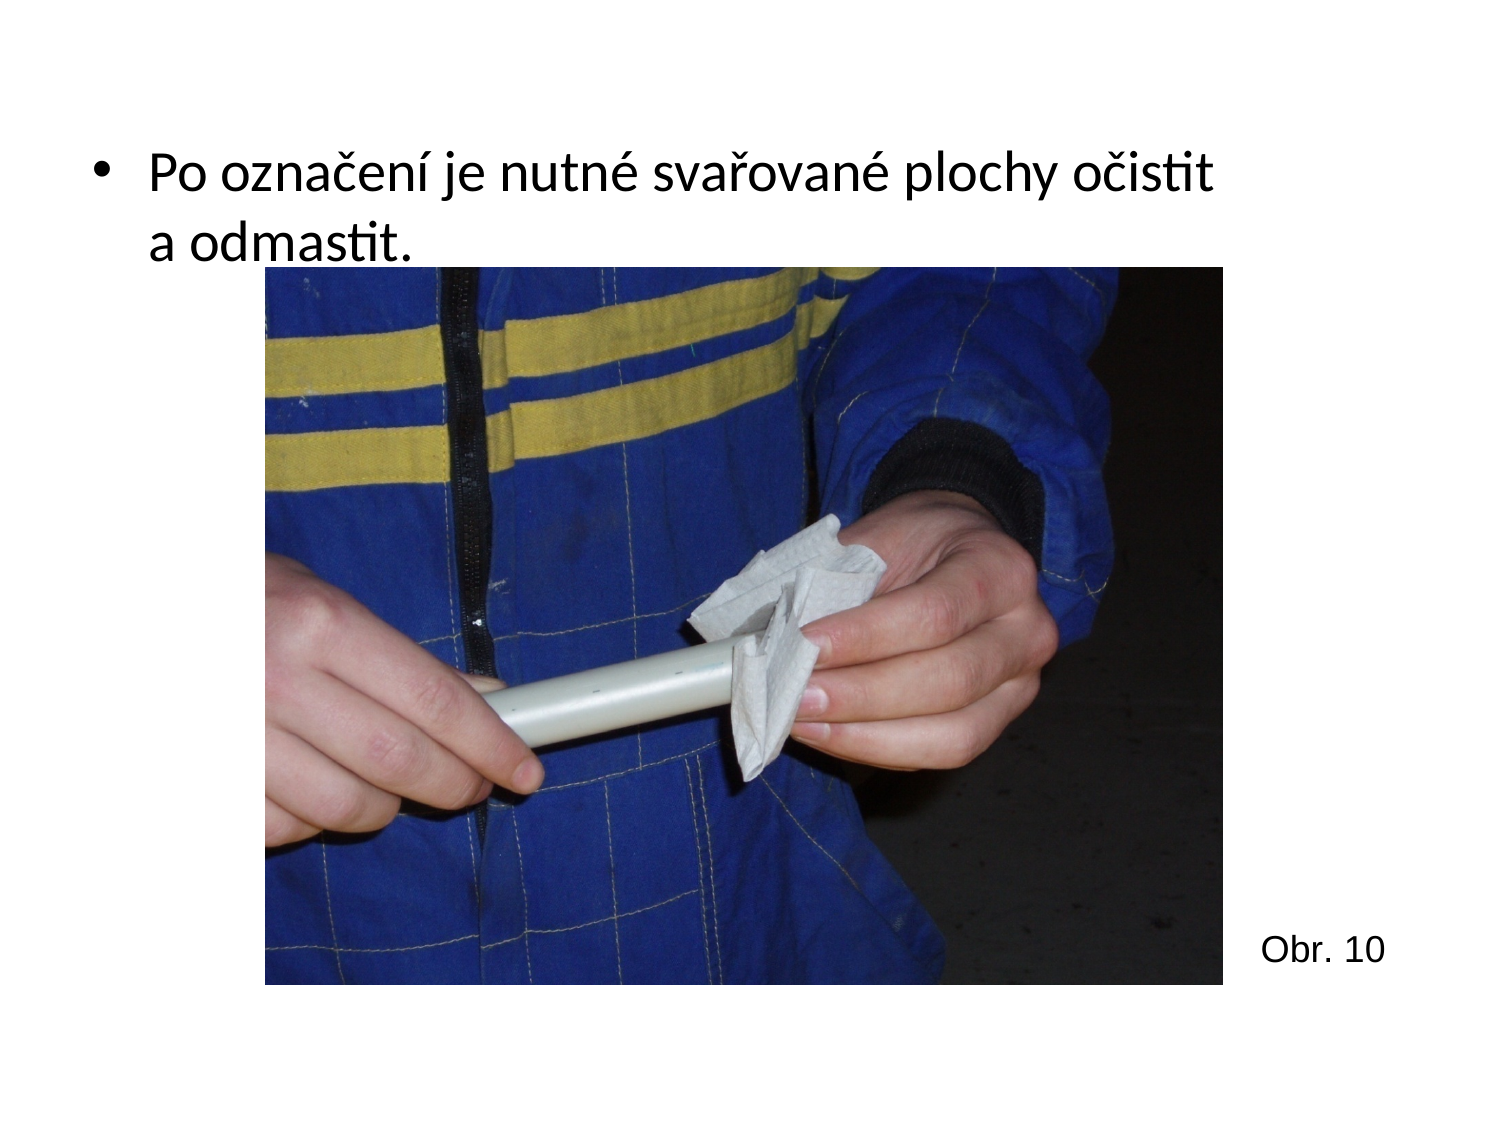

#
Po označení je nutné svařované plochy očistit
a odmastit.
Obr. 10